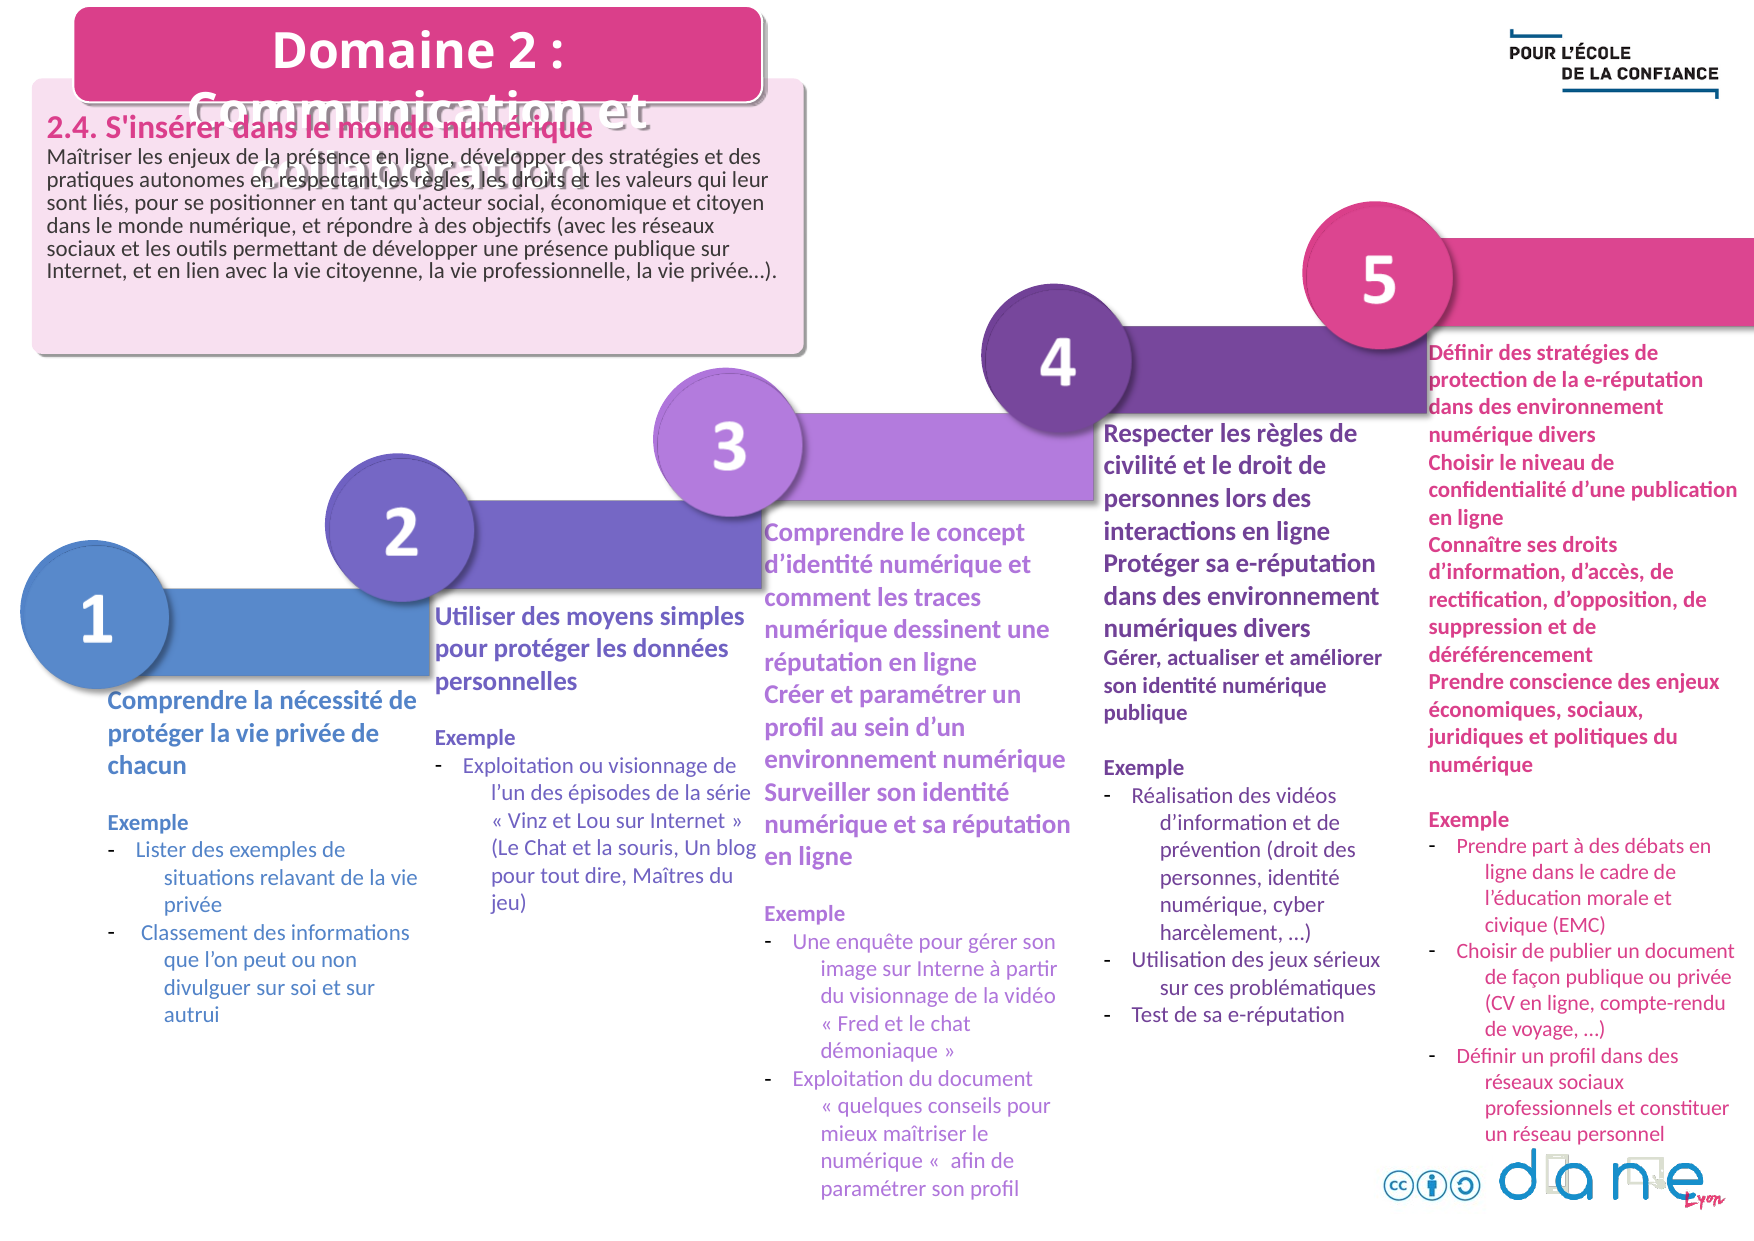

Domaine 2 : Communication et collaboration
2.4. S'insérer dans le monde numérique
Maîtriser les enjeux de la présence en ligne, développer des stratégies et des pratiques autonomes en respectant les règles, les droits et les valeurs qui leur sont liés, pour se positionner en tant qu'acteur social, économique et citoyen dans le monde numérique, et répondre à des objectifs (avec les réseaux sociaux et les outils permettant de développer une présence publique sur Internet, et en lien avec la vie citoyenne, la vie professionnelle, la vie privée…).
5
4
Définir des stratégies de protection de la e-réputation dans des environnement numérique divers
Choisir le niveau de confidentialité d’une publication en ligne
Connaître ses droits d’information, d’accès, de rectification, d’opposition, de suppression et de déréférencement
Prendre conscience des enjeux économiques, sociaux, juridiques et politiques du numérique
Exemple
Prendre part à des débats en ligne dans le cadre de l’éducation morale et civique (EMC)
Choisir de publier un document de façon publique ou privée (CV en ligne, compte-rendu de voyage, …)
Définir un profil dans des réseaux sociaux professionnels et constituer un réseau personnel
3
Respecter les règles de civilité et le droit de personnes lors des interactions en ligne
Protéger sa e-réputation dans des environnement numériques divers
Gérer, actualiser et améliorer son identité numérique publique
Exemple
Réalisation des vidéos d’information et de prévention (droit des personnes, identité numérique, cyber harcèlement, …)
Utilisation des jeux sérieux sur ces problématiques
Test de sa e-réputation
2
Comprendre le concept d’identité numérique et comment les traces numérique dessinent une réputation en ligne
Créer et paramétrer un profil au sein d’un environnement numérique
Surveiller son identité numérique et sa réputation en ligne
Exemple
Une enquête pour gérer son image sur Interne à partir du visionnage de la vidéo « Fred et le chat démoniaque »
Exploitation du document « quelques conseils pour mieux maîtriser le numérique «  afin de paramétrer son profil
1
Utiliser des moyens simples pour protéger les données personnelles
Exemple
Exploitation ou visionnage de l’un des épisodes de la série « Vinz et Lou sur Internet » (Le Chat et la souris, Un blog pour tout dire, Maîtres du jeu)
Comprendre la nécessité de protéger la vie privée de chacun
Exemple
Lister des exemples de situations relavant de la vie privée
 Classement des informations que l’on peut ou non divulguer sur soi et sur autrui